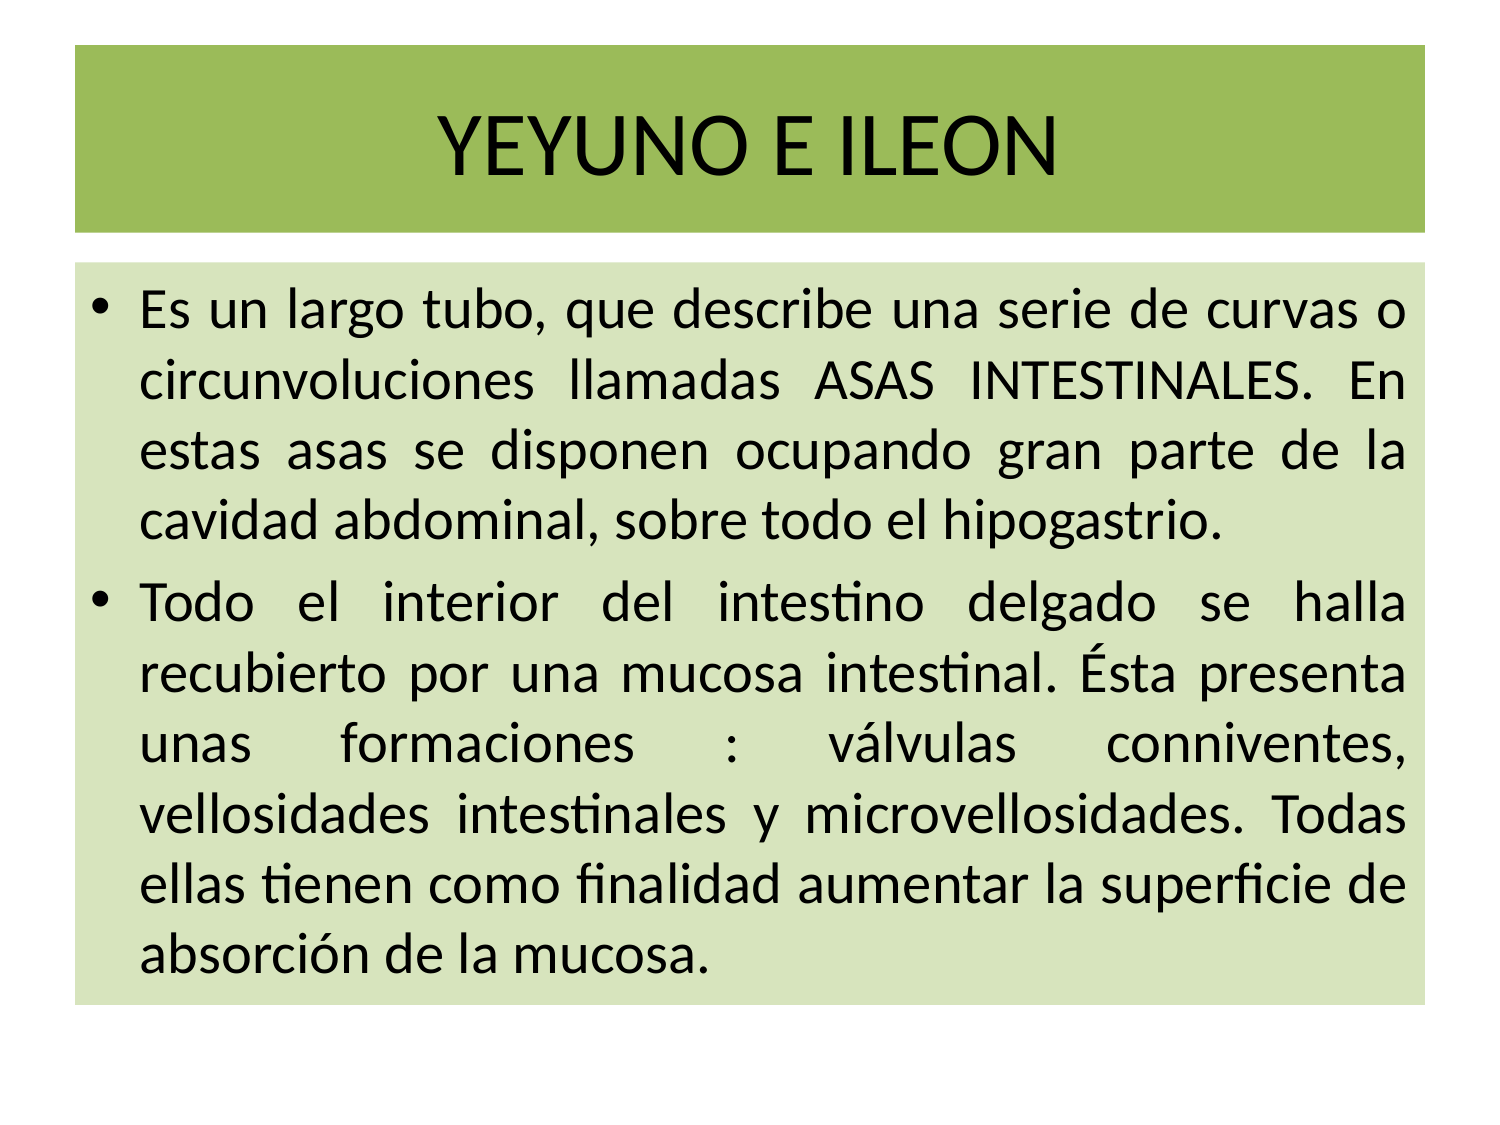

# YEYUNO E ILEON
Es un largo tubo, que describe una serie de curvas o circunvoluciones llamadas ASAS INTESTINALES. En estas asas se disponen ocupando gran parte de la cavidad abdominal, sobre todo el hipogastrio.
Todo el interior del intestino delgado se halla recubierto por una mucosa intestinal. Ésta presenta unas formaciones : válvulas conniventes, vellosidades intestinales y microvellosidades. Todas ellas tienen como finalidad aumentar la superficie de absorción de la mucosa.